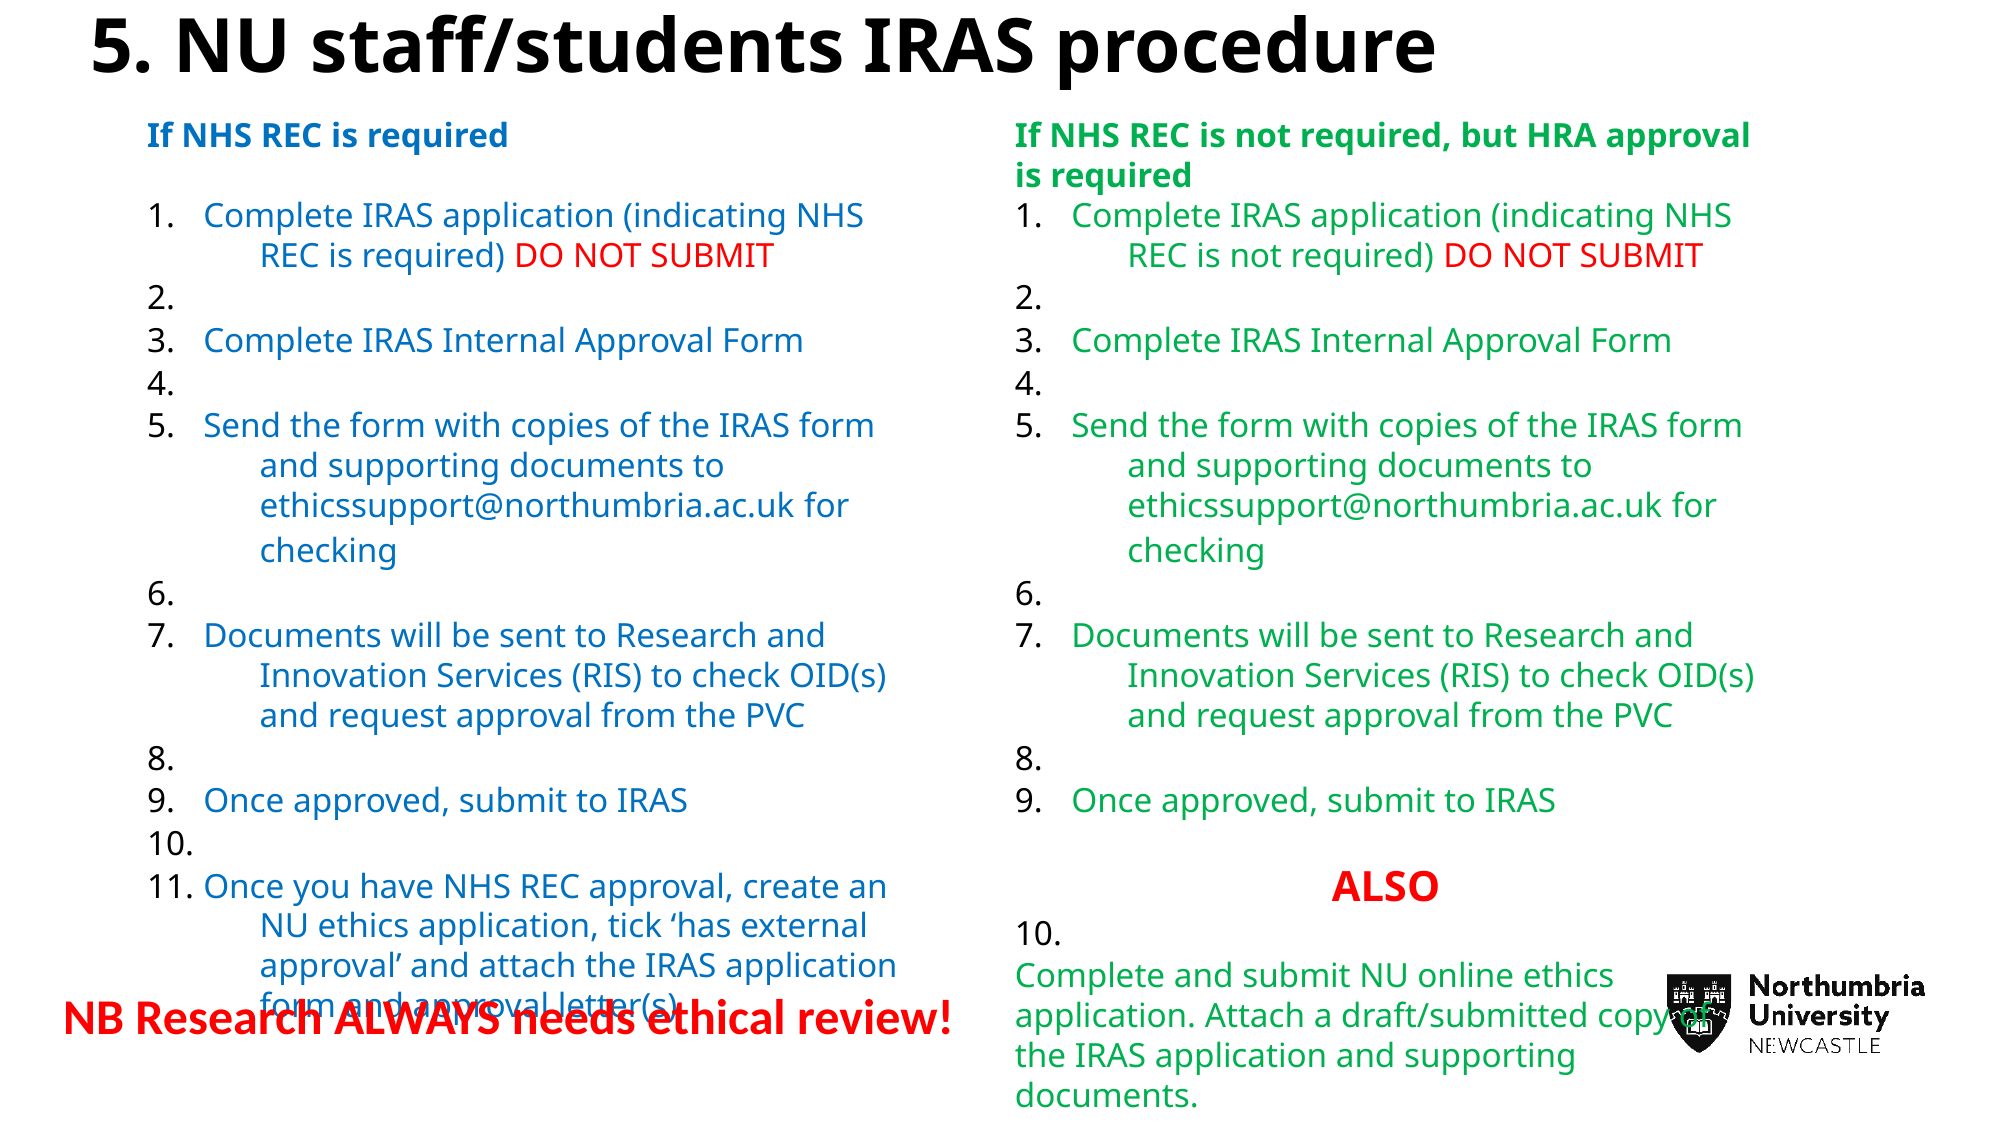

# 5. NU staff/students IRAS procedure
If NHS REC is required
Complete IRAS application (indicating NHS REC is required) DO NOT SUBMIT
Complete IRAS Internal Approval Form
Send the form with copies of the IRAS form and supporting documents to ethicssupport@northumbria.ac.uk for checking
Documents will be sent to Research and Innovation Services (RIS) to check OID(s) and request approval from the PVC
Once approved, submit to IRAS
Once you have NHS REC approval, create an NU ethics application, tick ‘has external approval’ and attach the IRAS application form and approval letter(s)
If NHS REC is not required, but HRA approval is required
Complete IRAS application (indicating NHS REC is not required) DO NOT SUBMIT
Complete IRAS Internal Approval Form
Send the form with copies of the IRAS form and supporting documents to ethicssupport@northumbria.ac.uk for checking
Documents will be sent to Research and Innovation Services (RIS) to check OID(s) and request approval from the PVC
Once approved, submit to IRAS
ALSO
Complete and submit NU online ethics application. Attach a draft/submitted copy of the IRAS application and supporting documents.
NB Research ALWAYS needs ethical review!